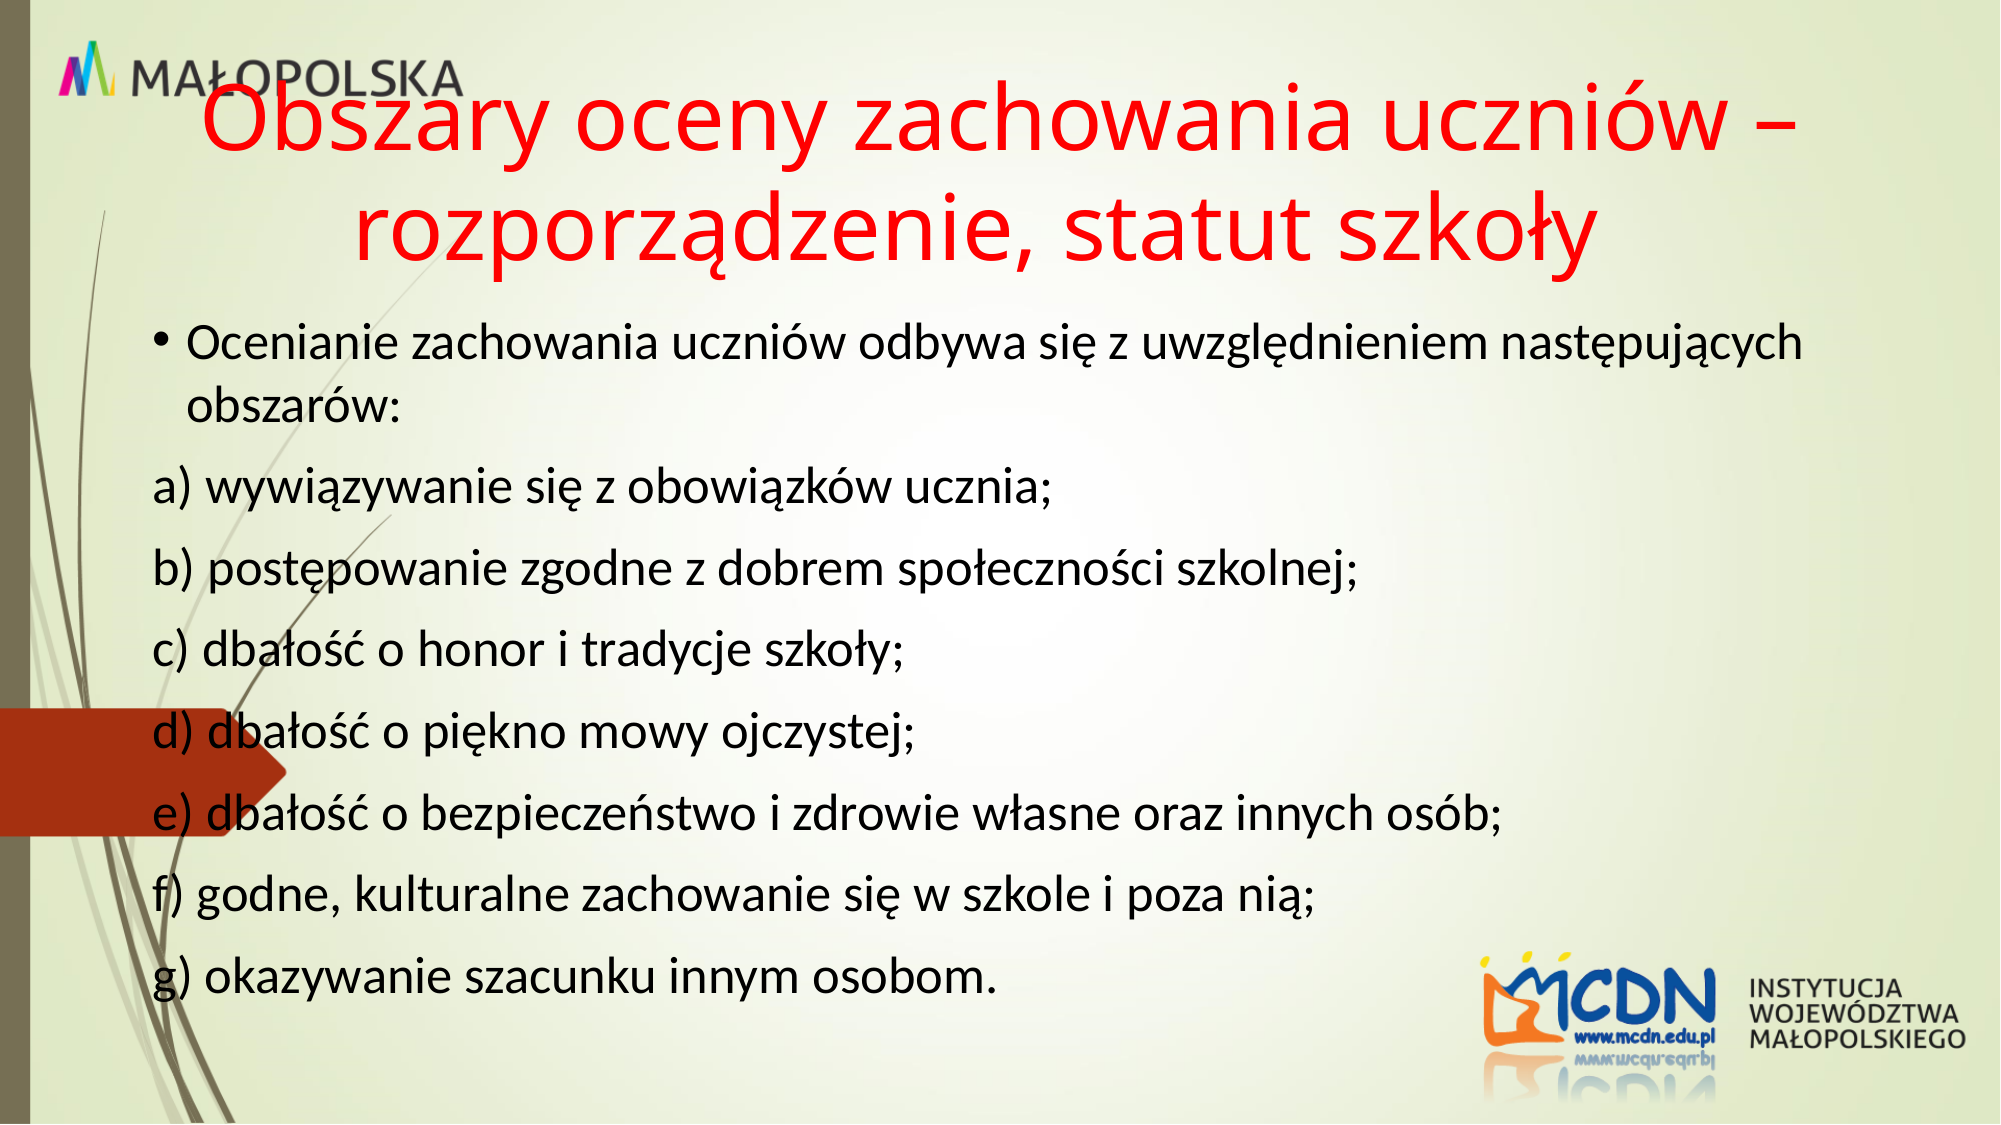

# Obszary oceny zachowania uczniów – rozporządzenie, statut szkoły
Ocenianie zachowania uczniów odbywa się z uwzględnieniem następujących obszarów:
a) wywiązywanie się z obowiązków ucznia;
b) postępowanie zgodne z dobrem społeczności szkolnej;
c) dbałość o honor i tradycje szkoły;
d) dbałość o piękno mowy ojczystej;
e) dbałość o bezpieczeństwo i zdrowie własne oraz innych osób;
f) godne, kulturalne zachowanie się w szkole i poza nią;
g) okazywanie szacunku innym osobom.